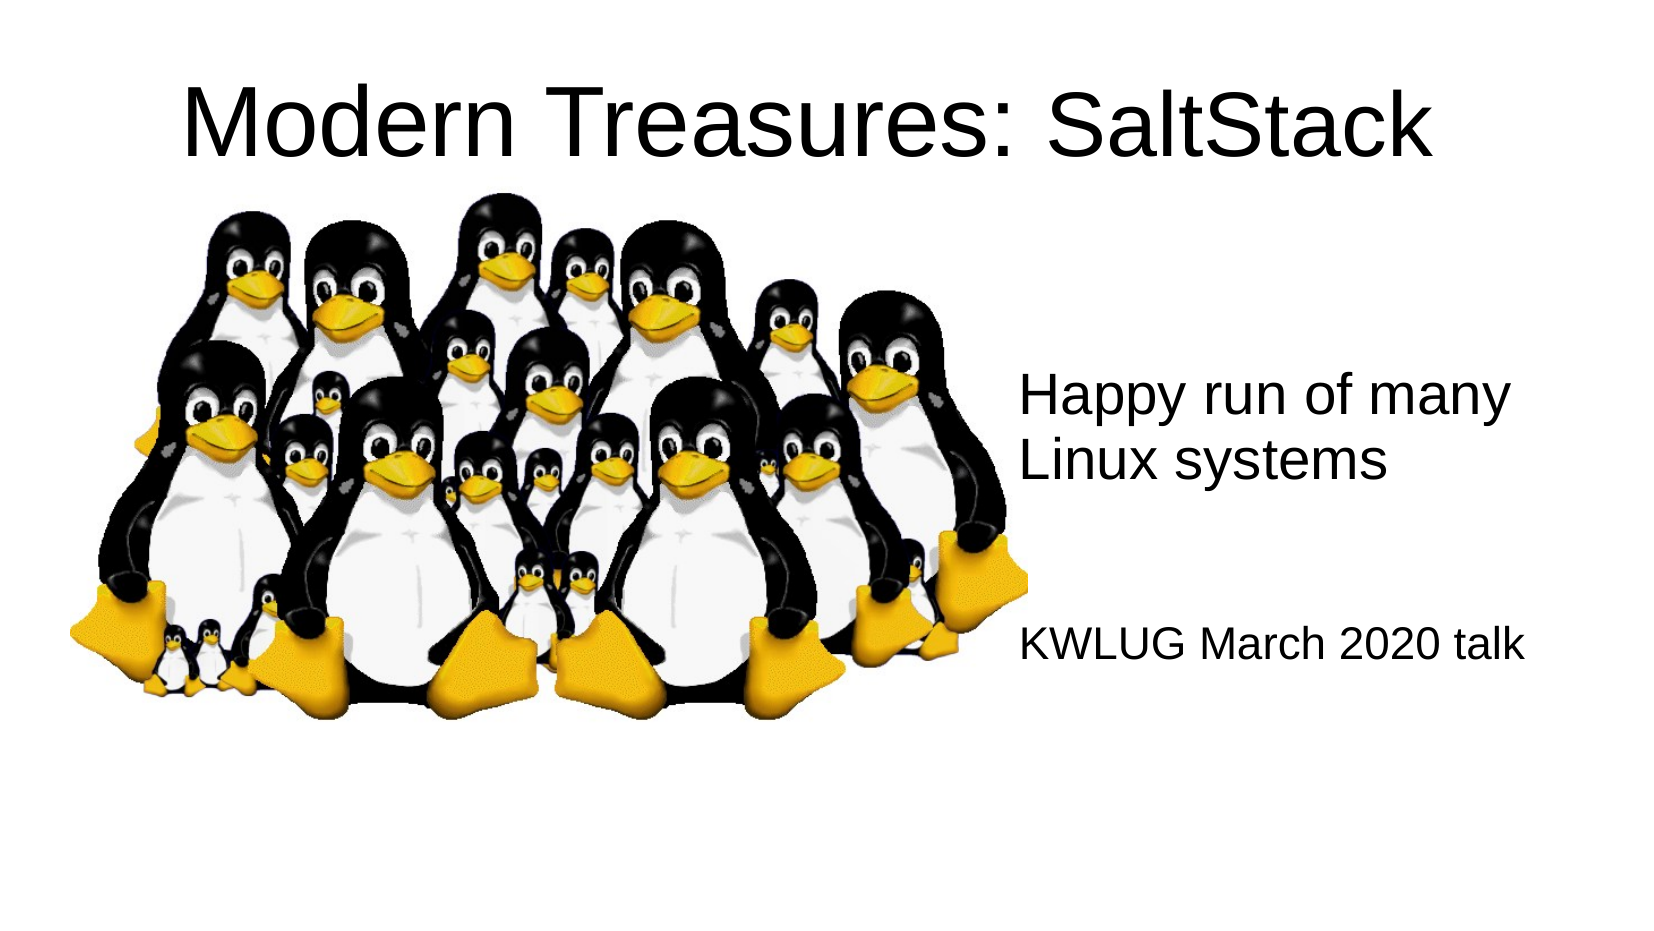

Modern Treasures: SaltStack
Happy run of many Linux systems
KWLUG March 2020 talk